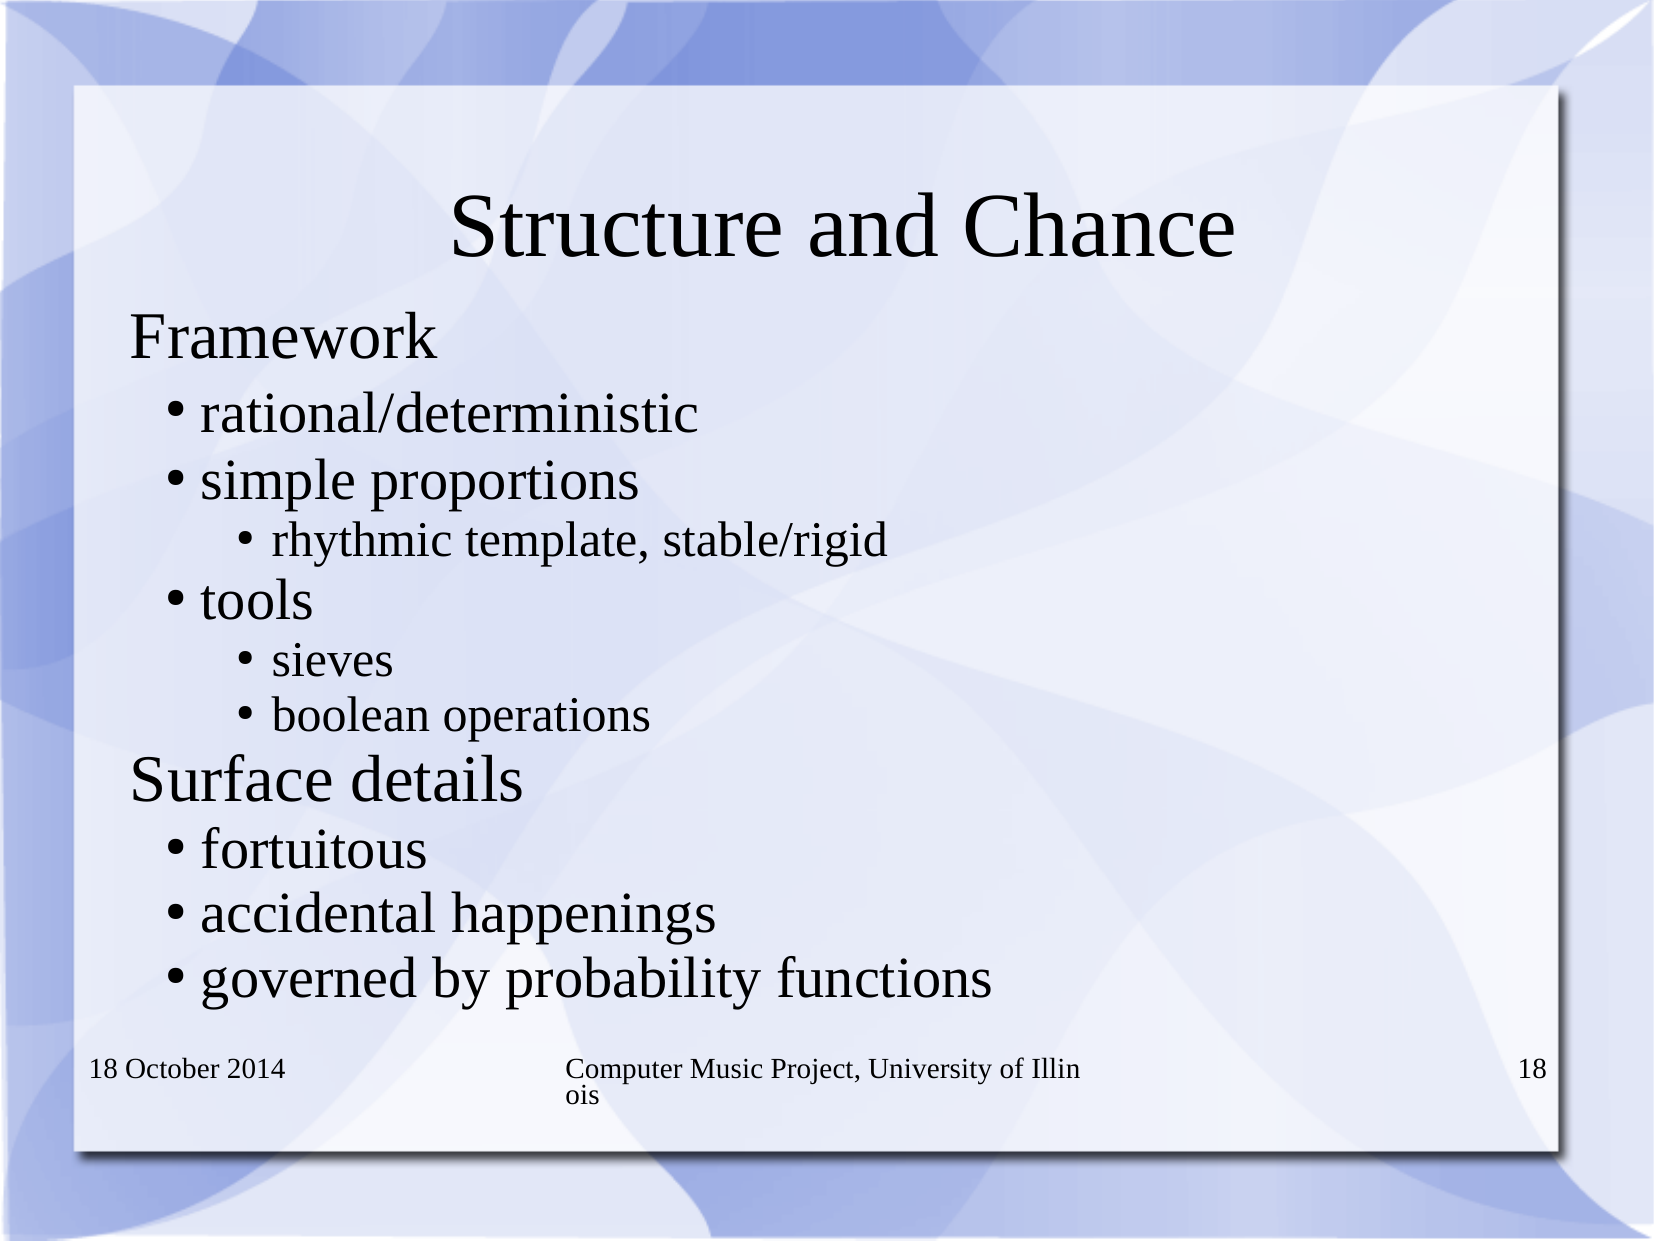

# Structure and Chance
Framework
rational/deterministic
simple proportions
rhythmic template, stable/rigid
tools
sieves
boolean operations
Surface details
fortuitous
accidental happenings
governed by probability functions
18 October 2014
Computer Music Project, University of Illinois
18